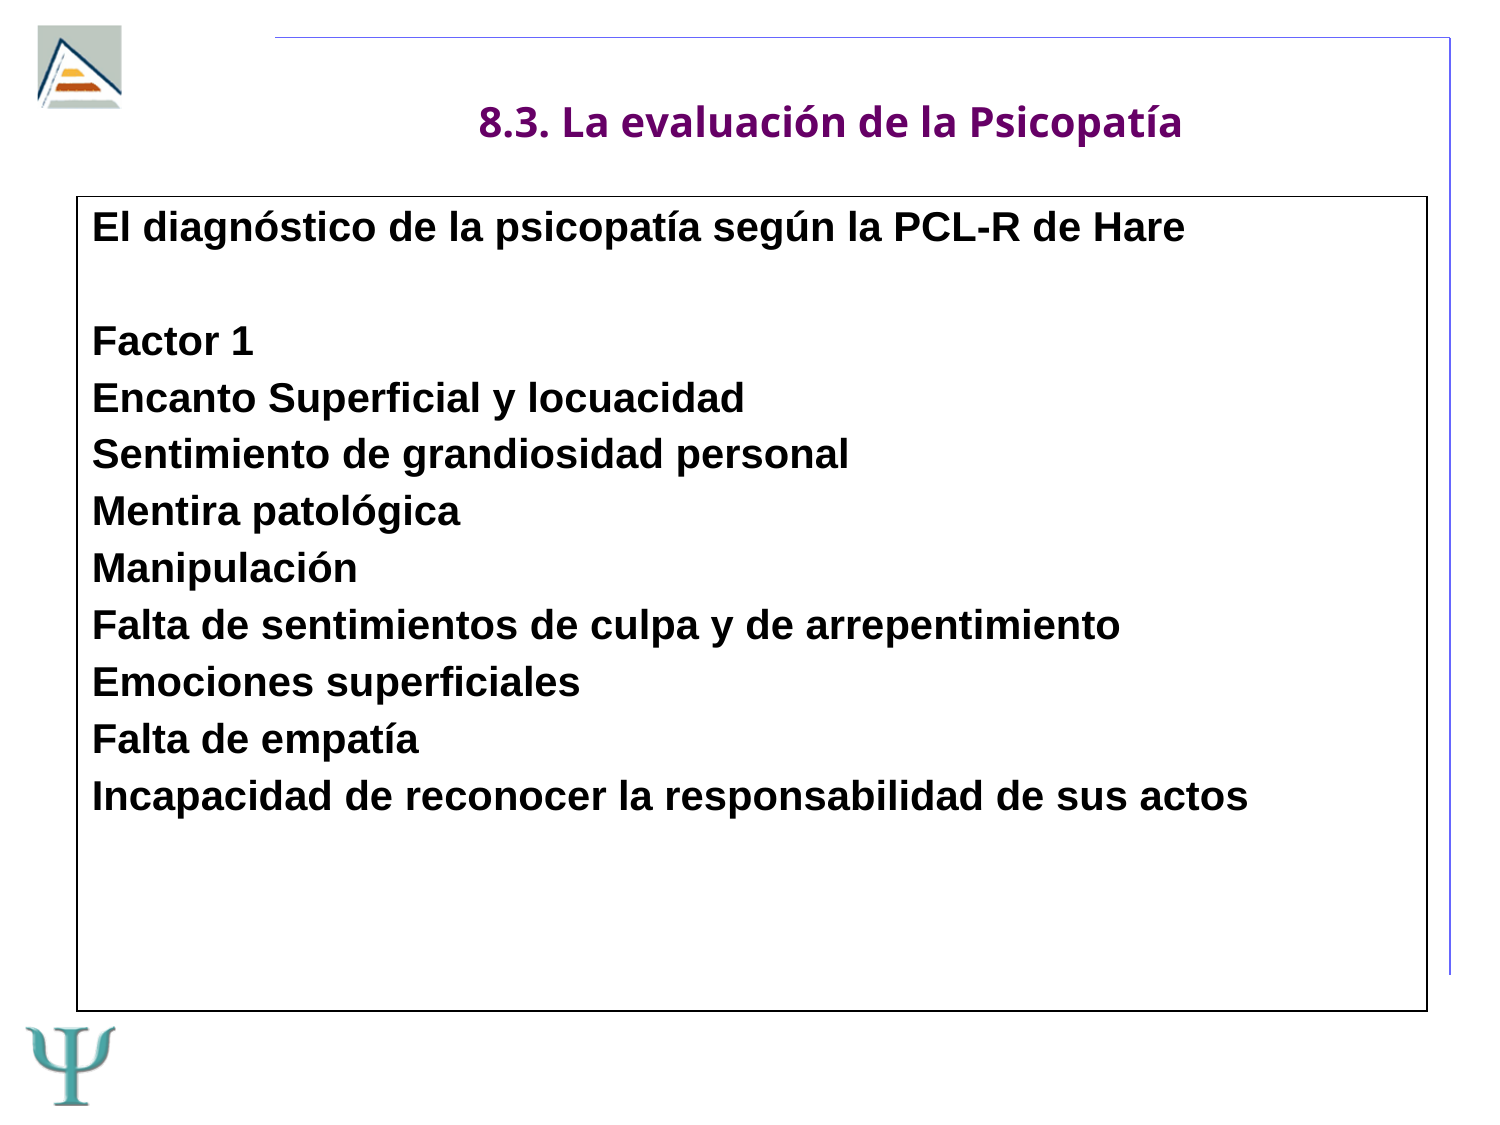

# 8.3. La evaluación de la Psicopatía
El diagnóstico de la psicopatía según la PCL-R de Hare
Factor 1
Encanto Superficial y locuacidad
Sentimiento de grandiosidad personal
Mentira patológica
Manipulación
Falta de sentimientos de culpa y de arrepentimiento
Emociones superficiales
Falta de empatía
Incapacidad de reconocer la responsabilidad de sus actos